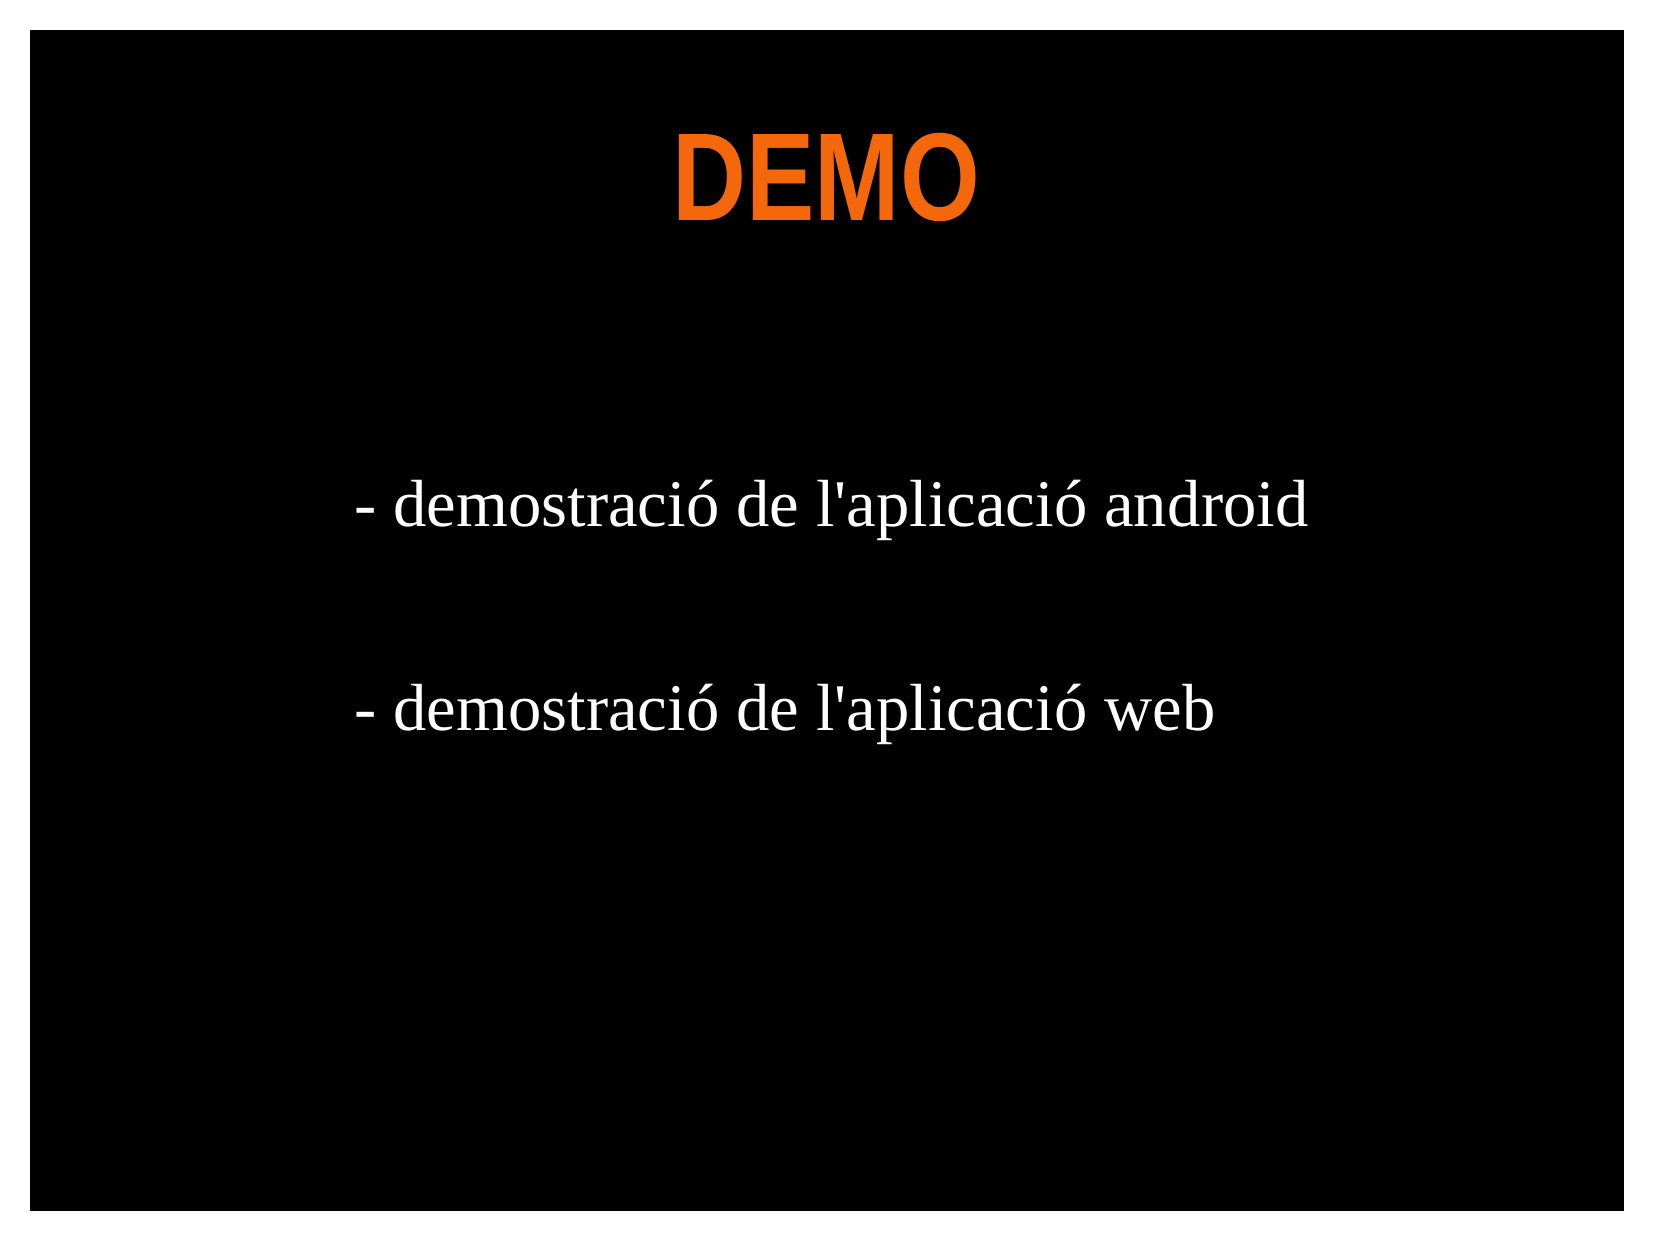

# DEMO
- demostració de l'aplicació android
- demostració de l'aplicació web